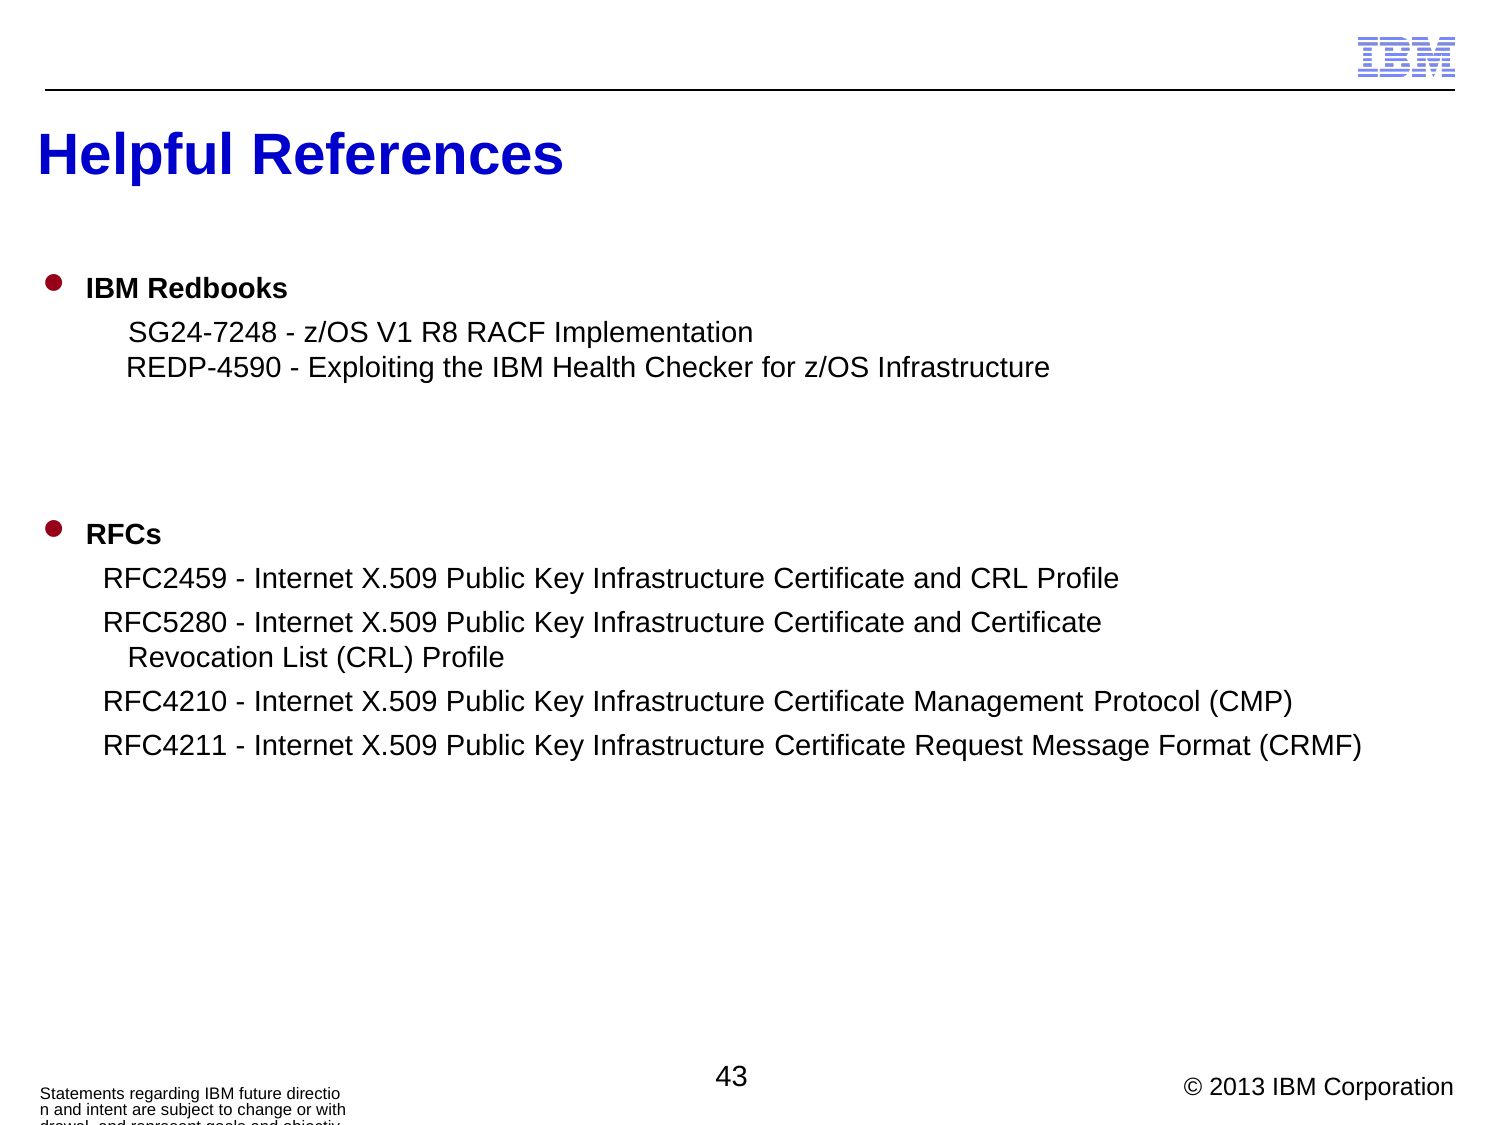

Helpful References
IBM Redbooks
SG24-7248 - z/OS V1 R8 RACF Implementation
 REDP-4590 - Exploiting the IBM Health Checker for z/OS Infrastructure
RFCs
RFC2459 - Internet X.509 Public Key Infrastructure Certificate and CRL Profile
RFC5280 - Internet X.509 Public Key Infrastructure Certificate and Certificate 			Revocation List (CRL) Profile
RFC4210 - Internet X.509 Public Key Infrastructure Certificate Management Protocol (CMP)
RFC4211 - Internet X.509 Public Key Infrastructure Certificate Request Message Format (CRMF)
43
Statements regarding IBM future direction and intent are subject to change or withdrawal, and represent goals and objectives only.